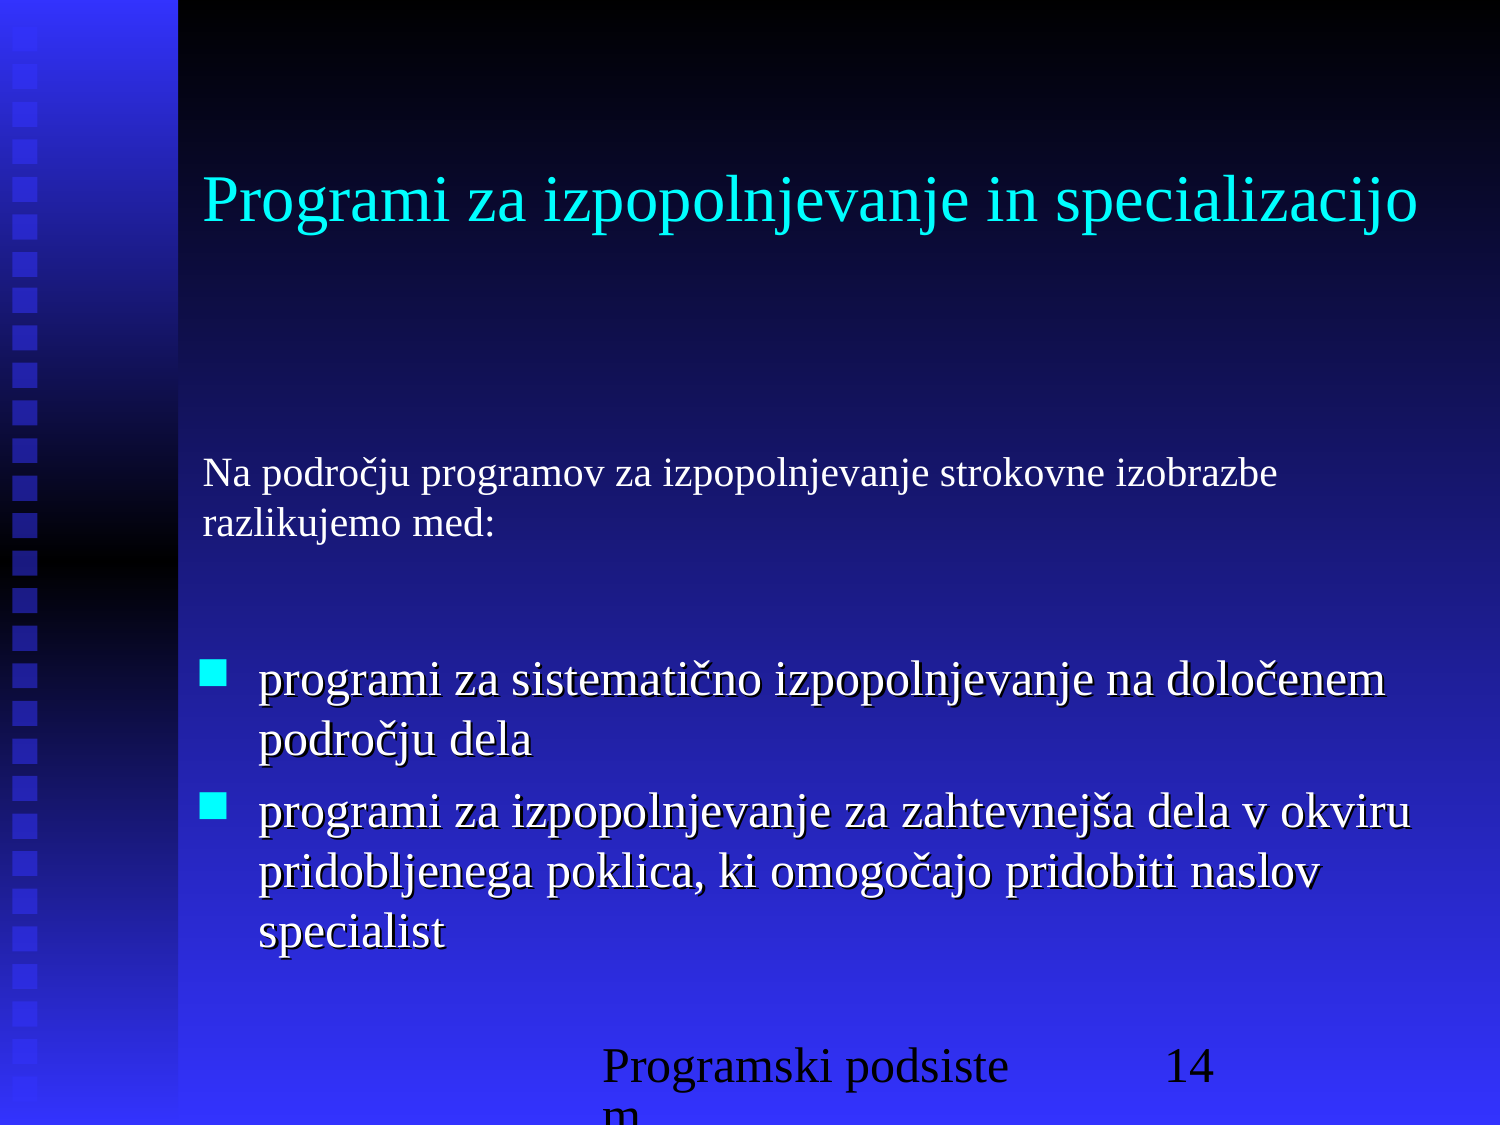

# Programi za izpopolnjevanje in specializacijo Na področju programov za izpopolnjevanje strokovne izobrazbe razlikujemo med:
programi za sistematično izpopolnjevanje na določenem področju dela
programi za izpopolnjevanje za zahtevnejša dela v okviru pridobljenega poklica, ki omogočajo pridobiti naslov specialist
Programski podsistem
14